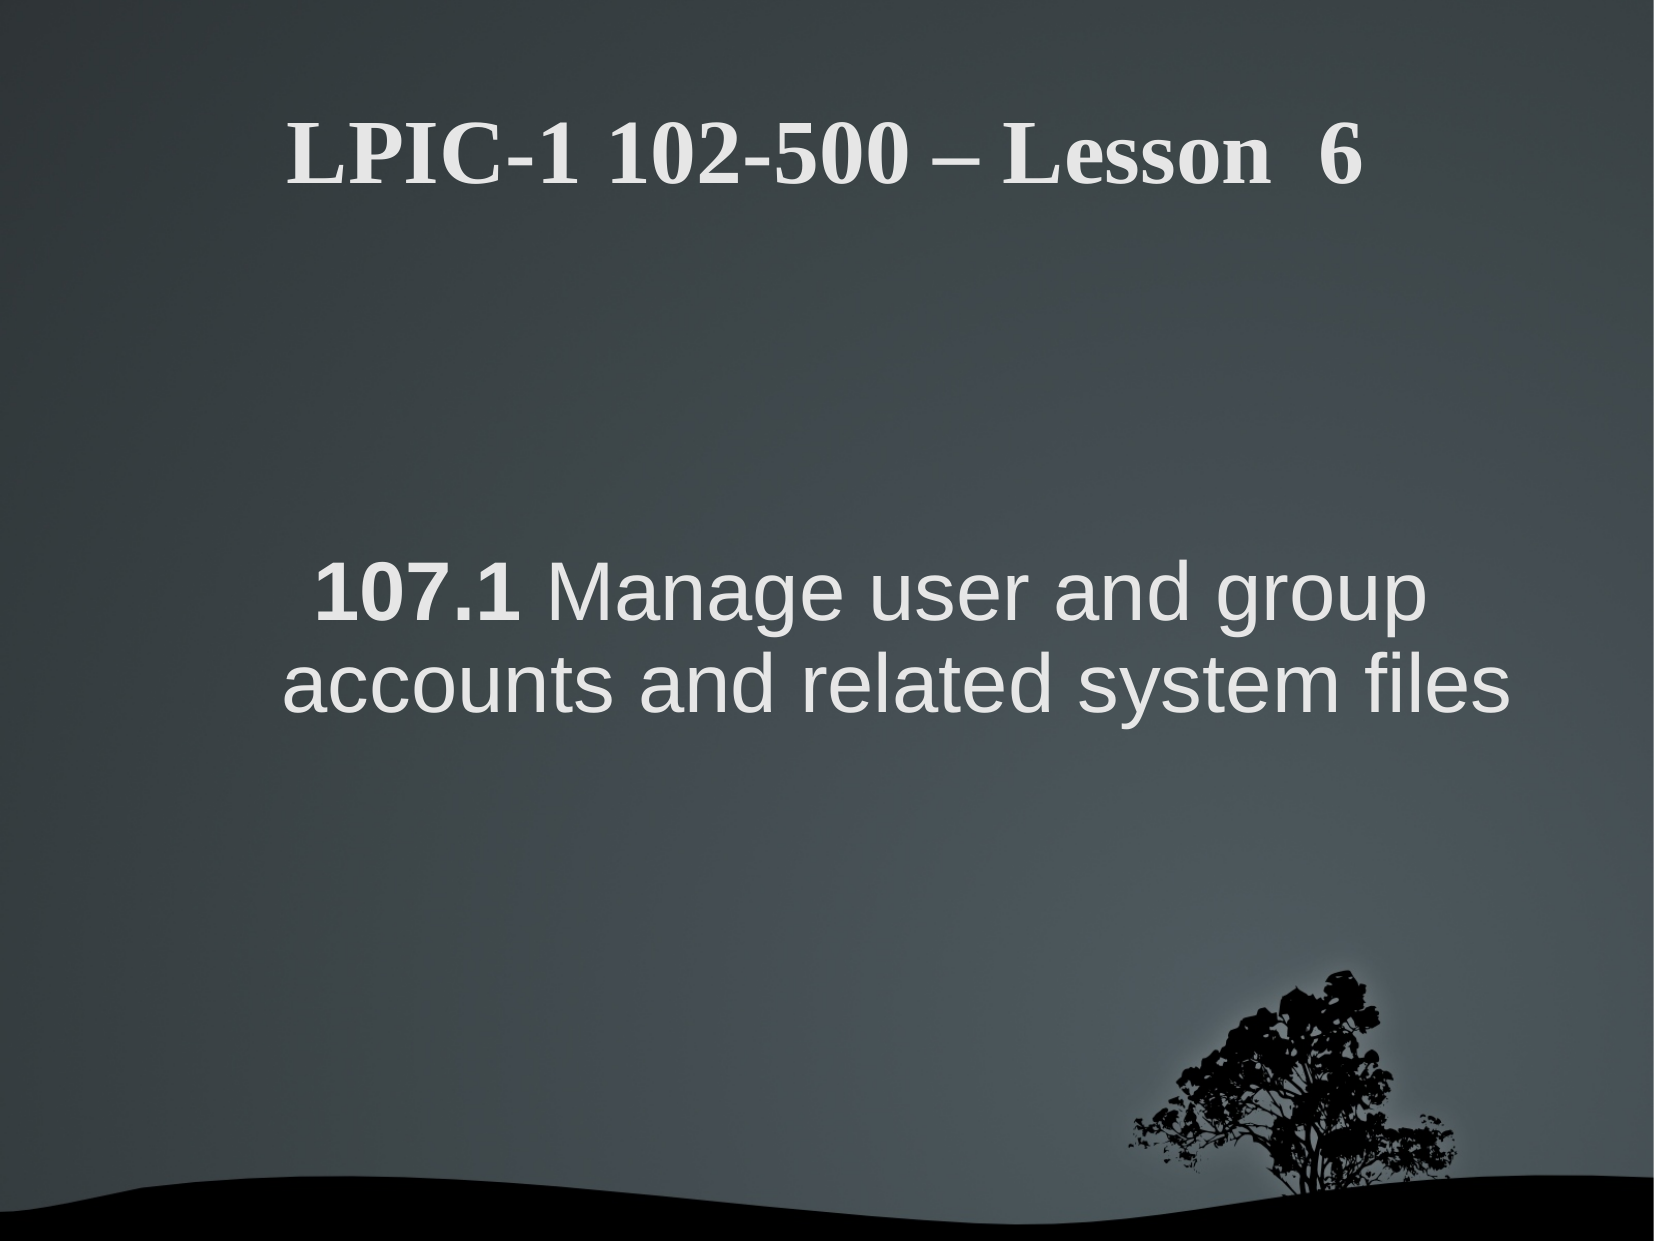

# LPIC-1 102-500 – Lesson 6
107.1 Manage user and group accounts and related system files